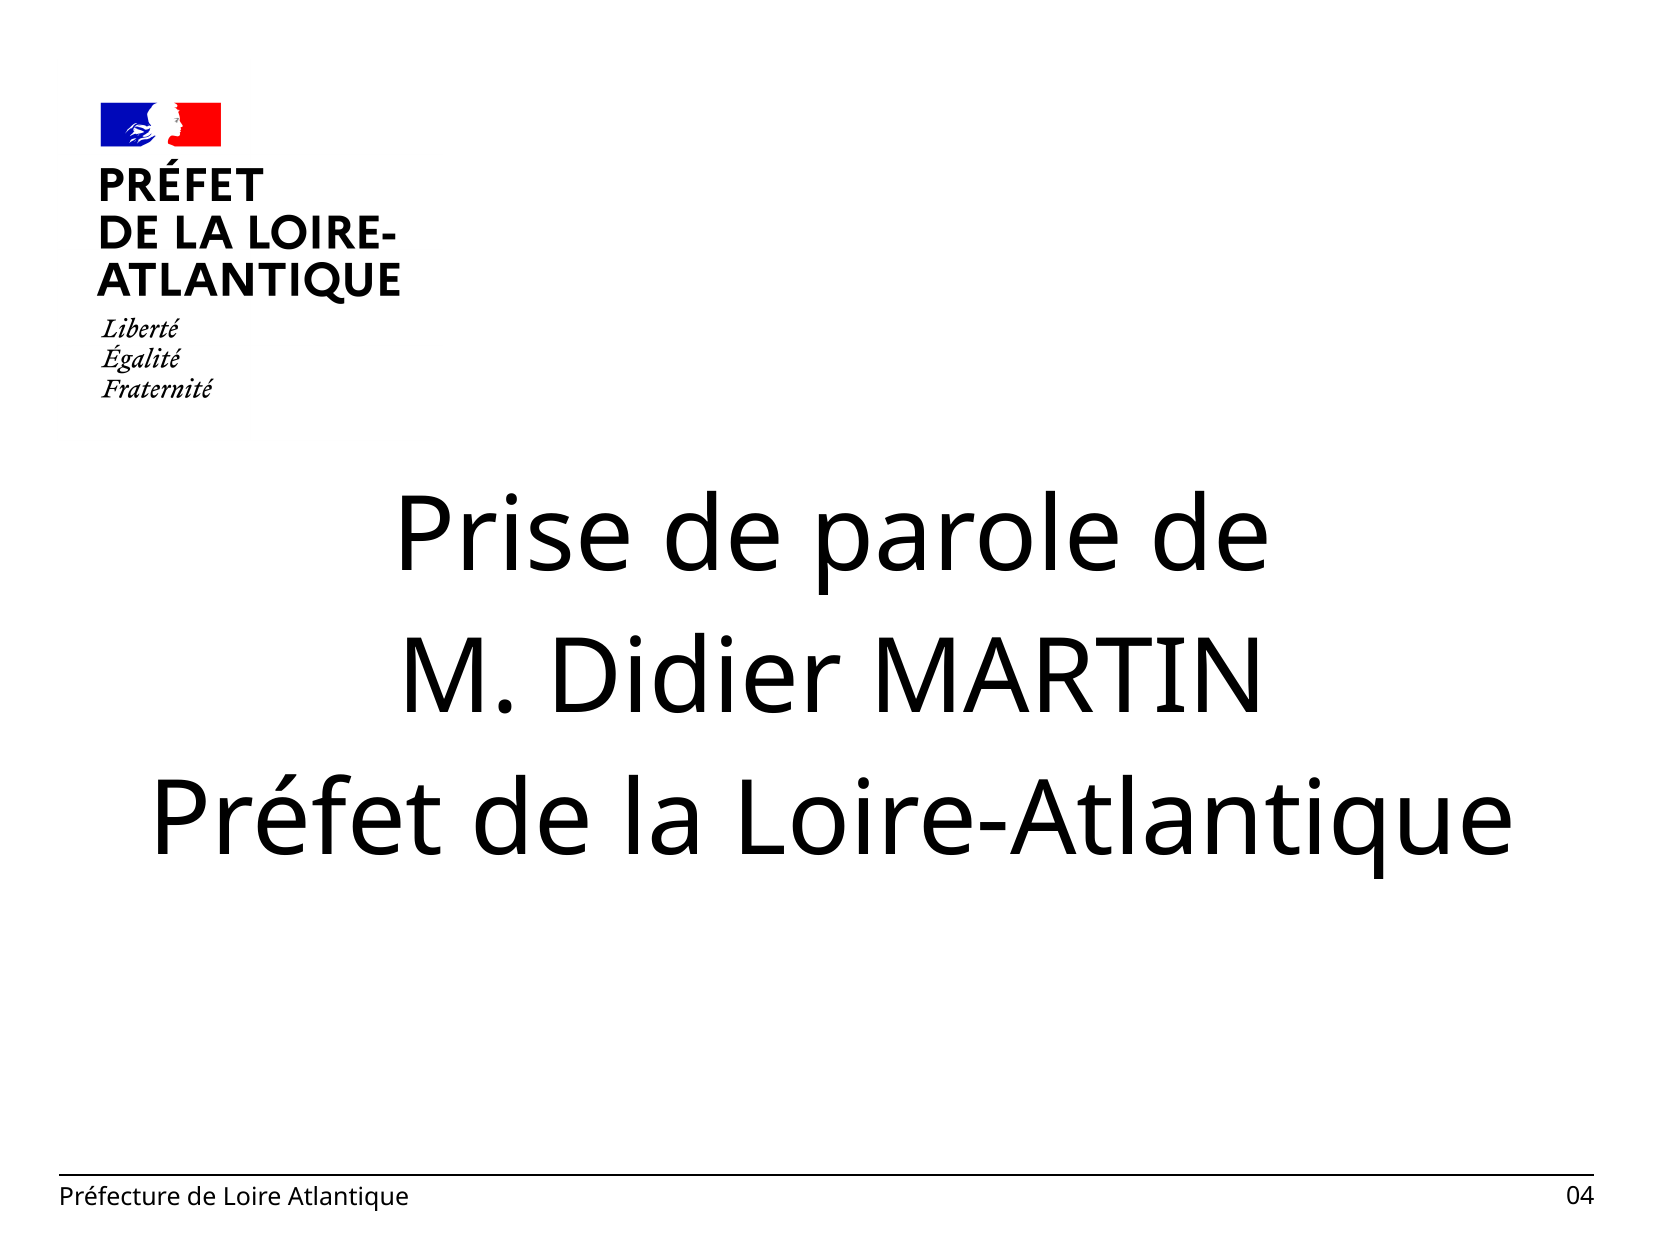

# Prise de parole de M. Didier MARTIN Préfet de la Loire-Atlantique
04
Préfecture de Loire Atlantique